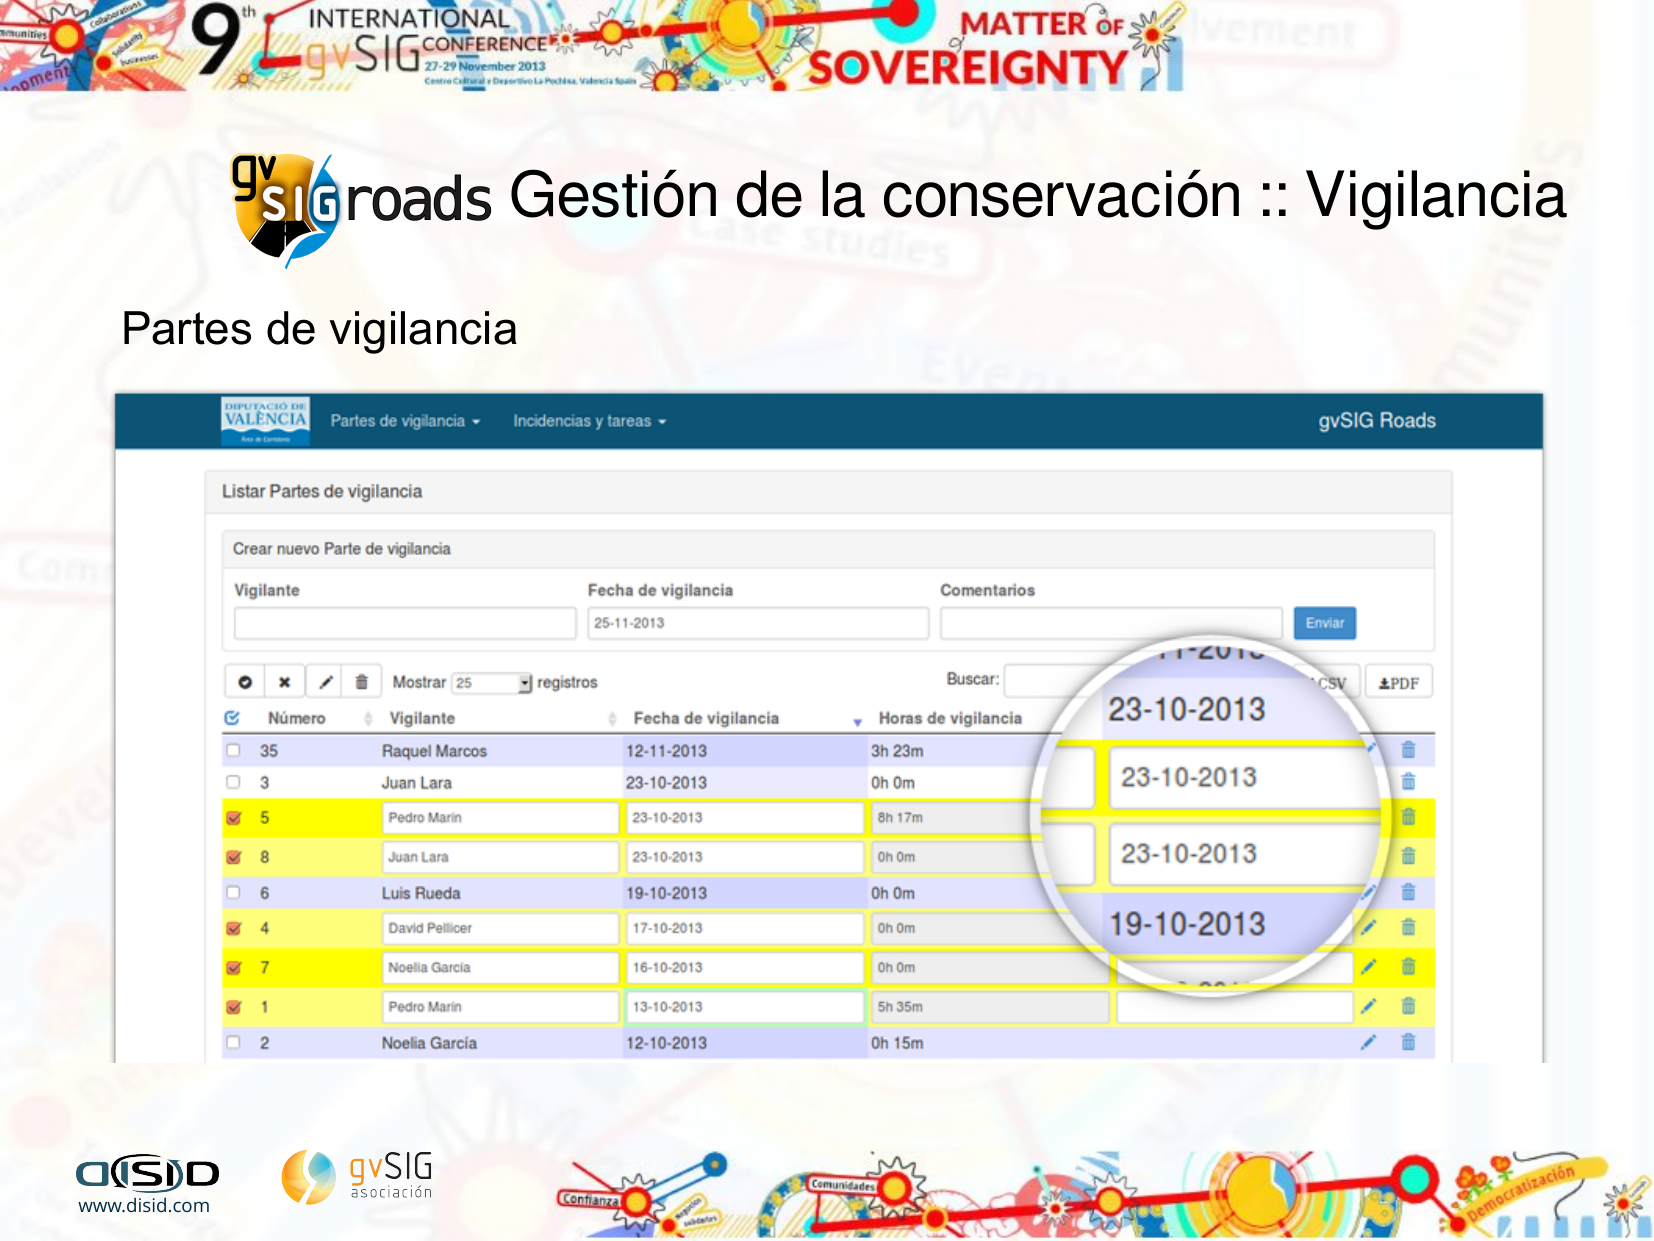

# Gestión de la conservación :: Vigilancia
Partes de vigilancia